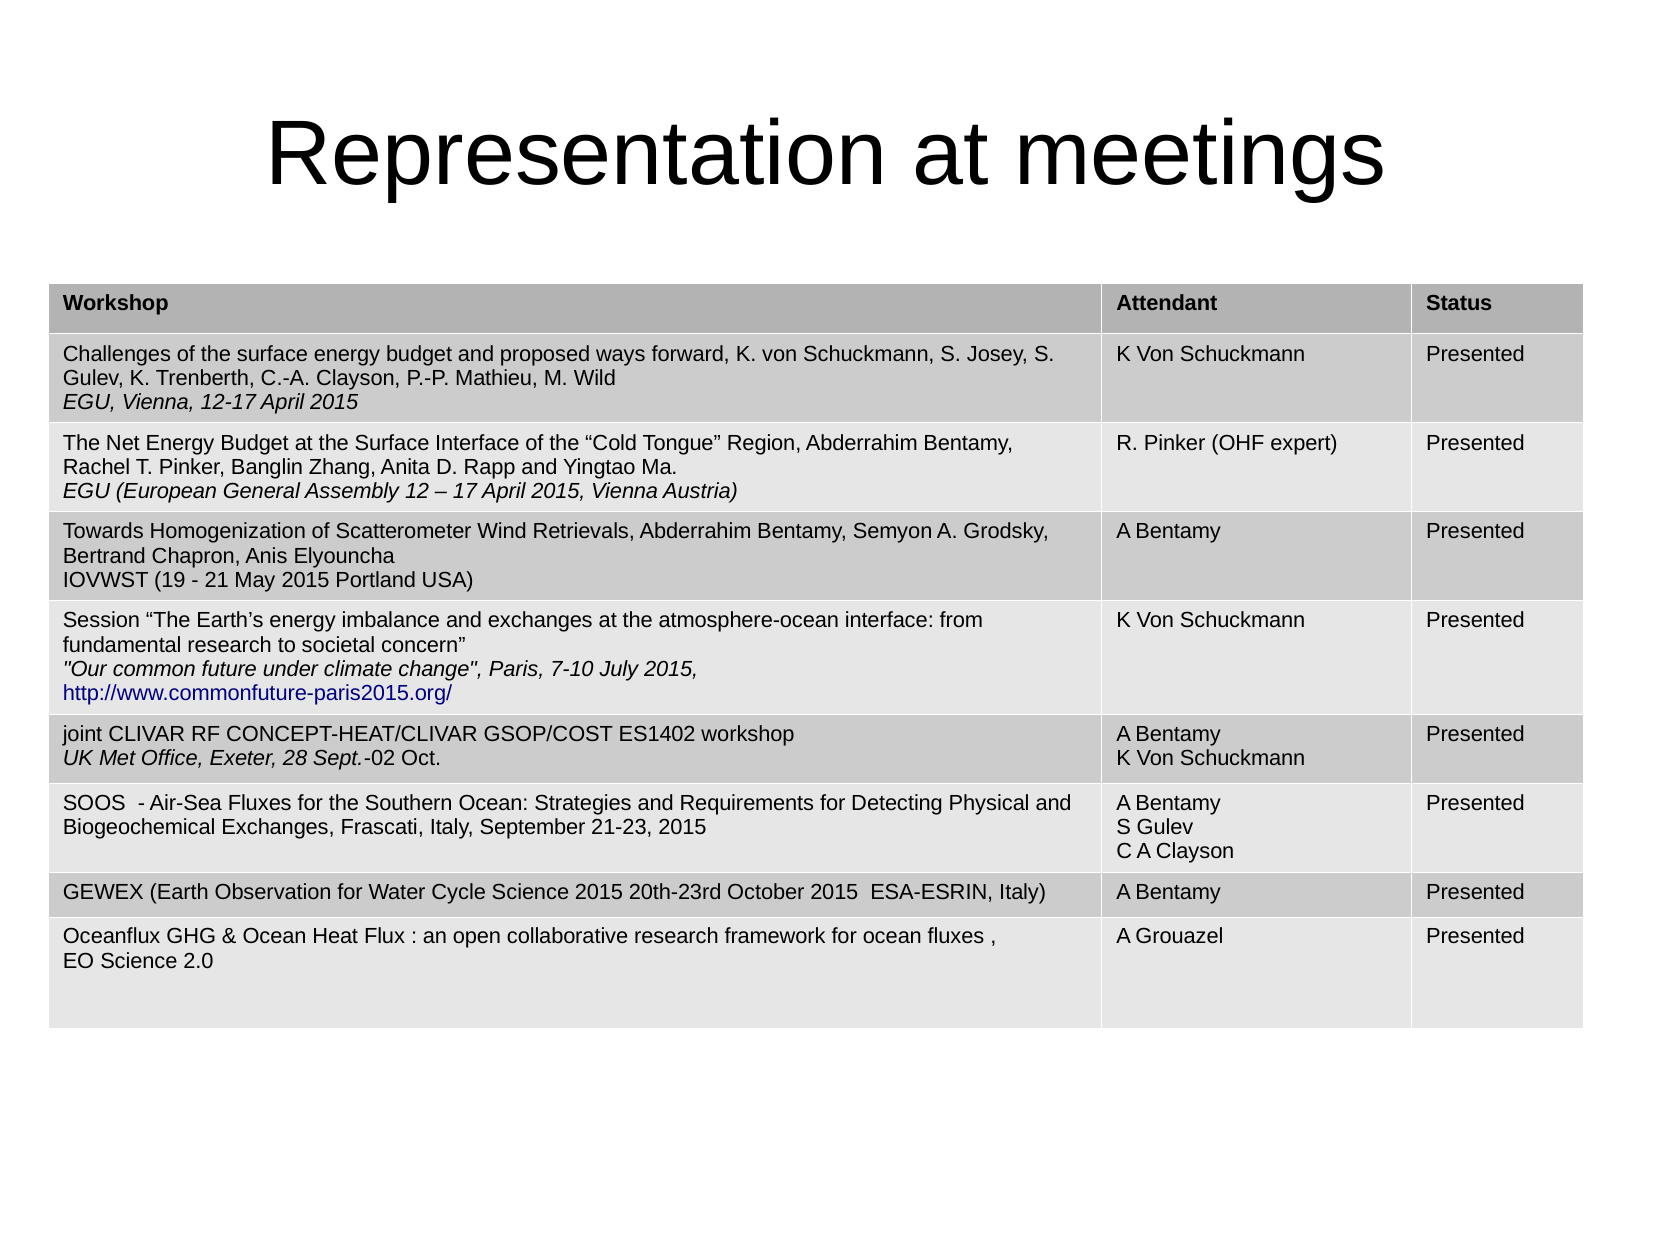

# Representation at meetings
| Workshop | Attendant | Status |
| --- | --- | --- |
| Challenges of the surface energy budget and proposed ways forward, K. von Schuckmann, S. Josey, S. Gulev, K. Trenberth, C.-A. Clayson, P.-P. Mathieu, M. Wild EGU, Vienna, 12-17 April 2015 | K Von Schuckmann | Presented |
| The Net Energy Budget at the Surface Interface of the “Cold Tongue” Region, Abderrahim Bentamy, Rachel T. Pinker, Banglin Zhang, Anita D. Rapp and Yingtao Ma. EGU (European General Assembly 12 – 17 April 2015, Vienna Austria) | R. Pinker (OHF expert) | Presented |
| Towards Homogenization of Scatterometer Wind Retrievals, Abderrahim Bentamy, Semyon A. Grodsky, Bertrand Chapron, Anis Elyouncha IOVWST (19 - 21 May 2015 Portland USA) | A Bentamy | Presented |
| Session “The Earth’s energy imbalance and exchanges at the atmosphere-ocean interface: from fundamental research to societal concern” "Our common future under climate change", Paris, 7-10 July 2015, http://www.commonfuture-paris2015.org/ | K Von Schuckmann | Presented |
| joint CLIVAR RF CONCEPT-HEAT/CLIVAR GSOP/COST ES1402 workshop UK Met Office, Exeter, 28 Sept.-02 Oct. | A Bentamy K Von Schuckmann | Presented |
| SOOS - Air-Sea Fluxes for the Southern Ocean: Strategies and Requirements for Detecting Physical and Biogeochemical Exchanges, Frascati, Italy, September 21-23, 2015 | A Bentamy S Gulev C A Clayson | Presented |
| GEWEX (Earth Observation for Water Cycle Science 2015 20th-23rd October 2015  ESA-ESRIN, Italy) | A Bentamy | Presented |
| Oceanflux GHG & Ocean Heat Flux : an open collaborative research framework for ocean fluxes , EO Science 2.0 | A Grouazel | Presented |